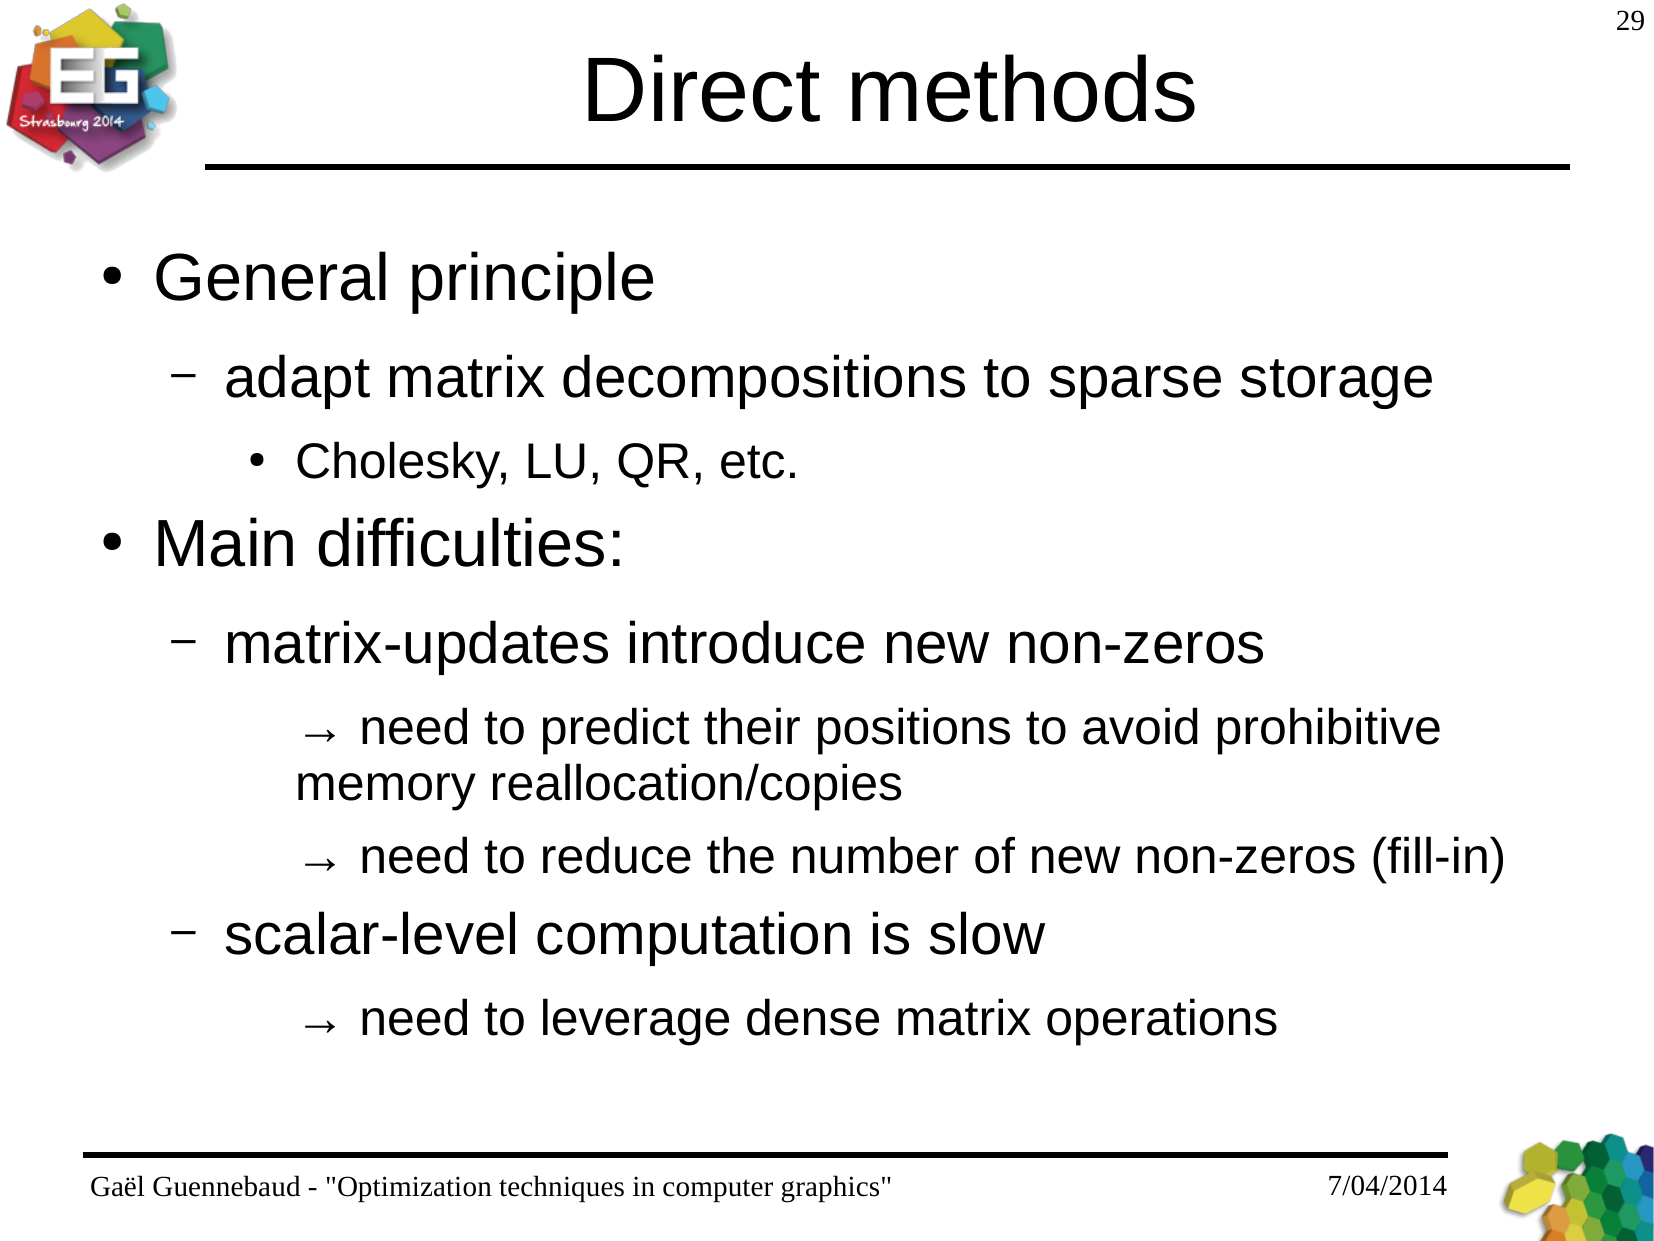

29
# Direct methods
General principle
adapt matrix decompositions to sparse storage
Cholesky, LU, QR, etc.
Main difficulties:
matrix-updates introduce new non-zeros
→ need to predict their positions to avoid prohibitive memory reallocation/copies
→ need to reduce the number of new non-zeros (fill-in)
scalar-level computation is slow
→ need to leverage dense matrix operations
7/04/2014
Gaël Guennebaud - "Optimization techniques in computer graphics"